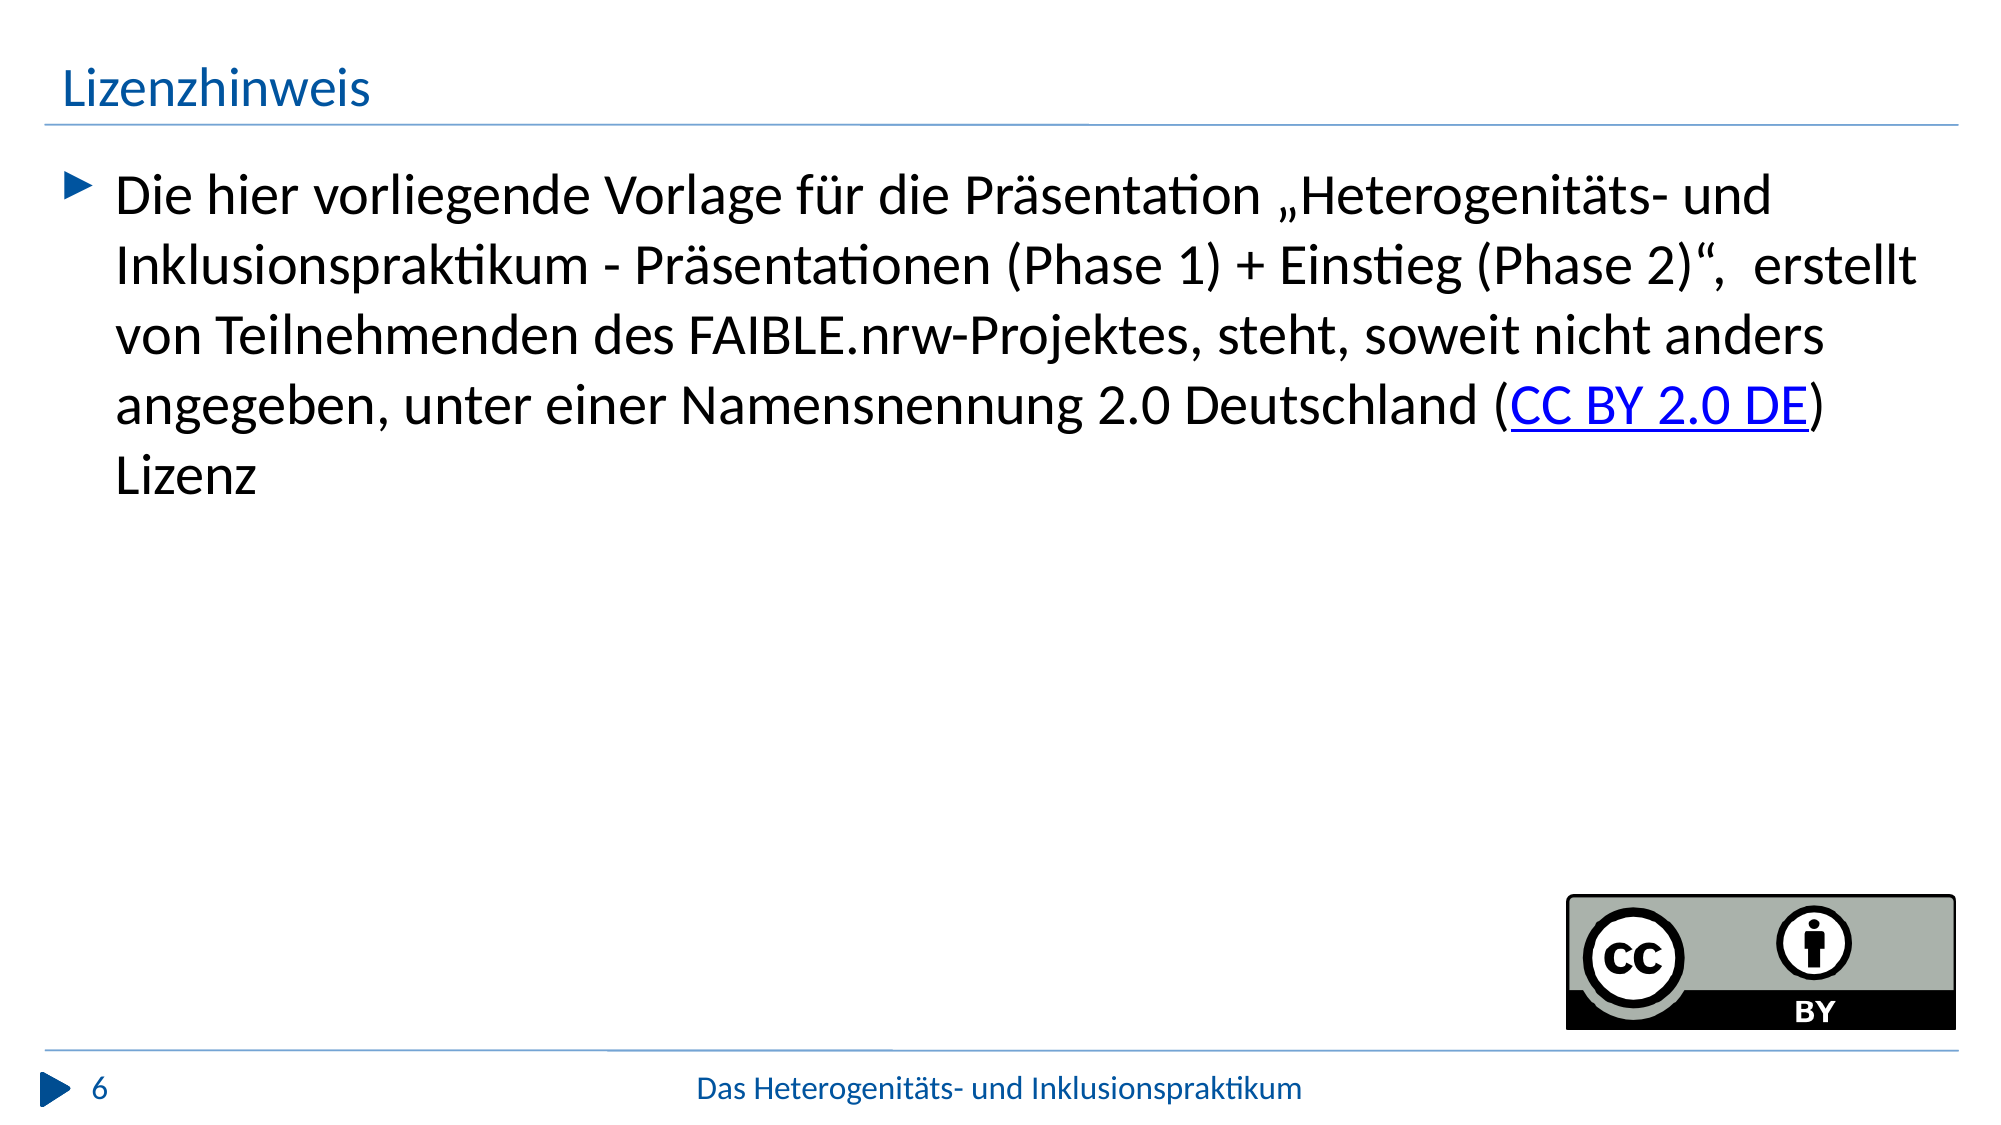

# Lizenzhinweis
Die hier vorliegende Vorlage für die Präsentation „Heterogenitäts- und Inklusionspraktikum - Präsentationen (Phase 1) + Einstieg (Phase 2)“, erstellt von Teilnehmenden des FAIBLE.nrw-Projektes, steht, soweit nicht anders angegeben, unter einer Namensnennung 2.0 Deutschland (CC BY 2.0 DE) Lizenz
6
Das Heterogenitäts- und Inklusionspraktikum